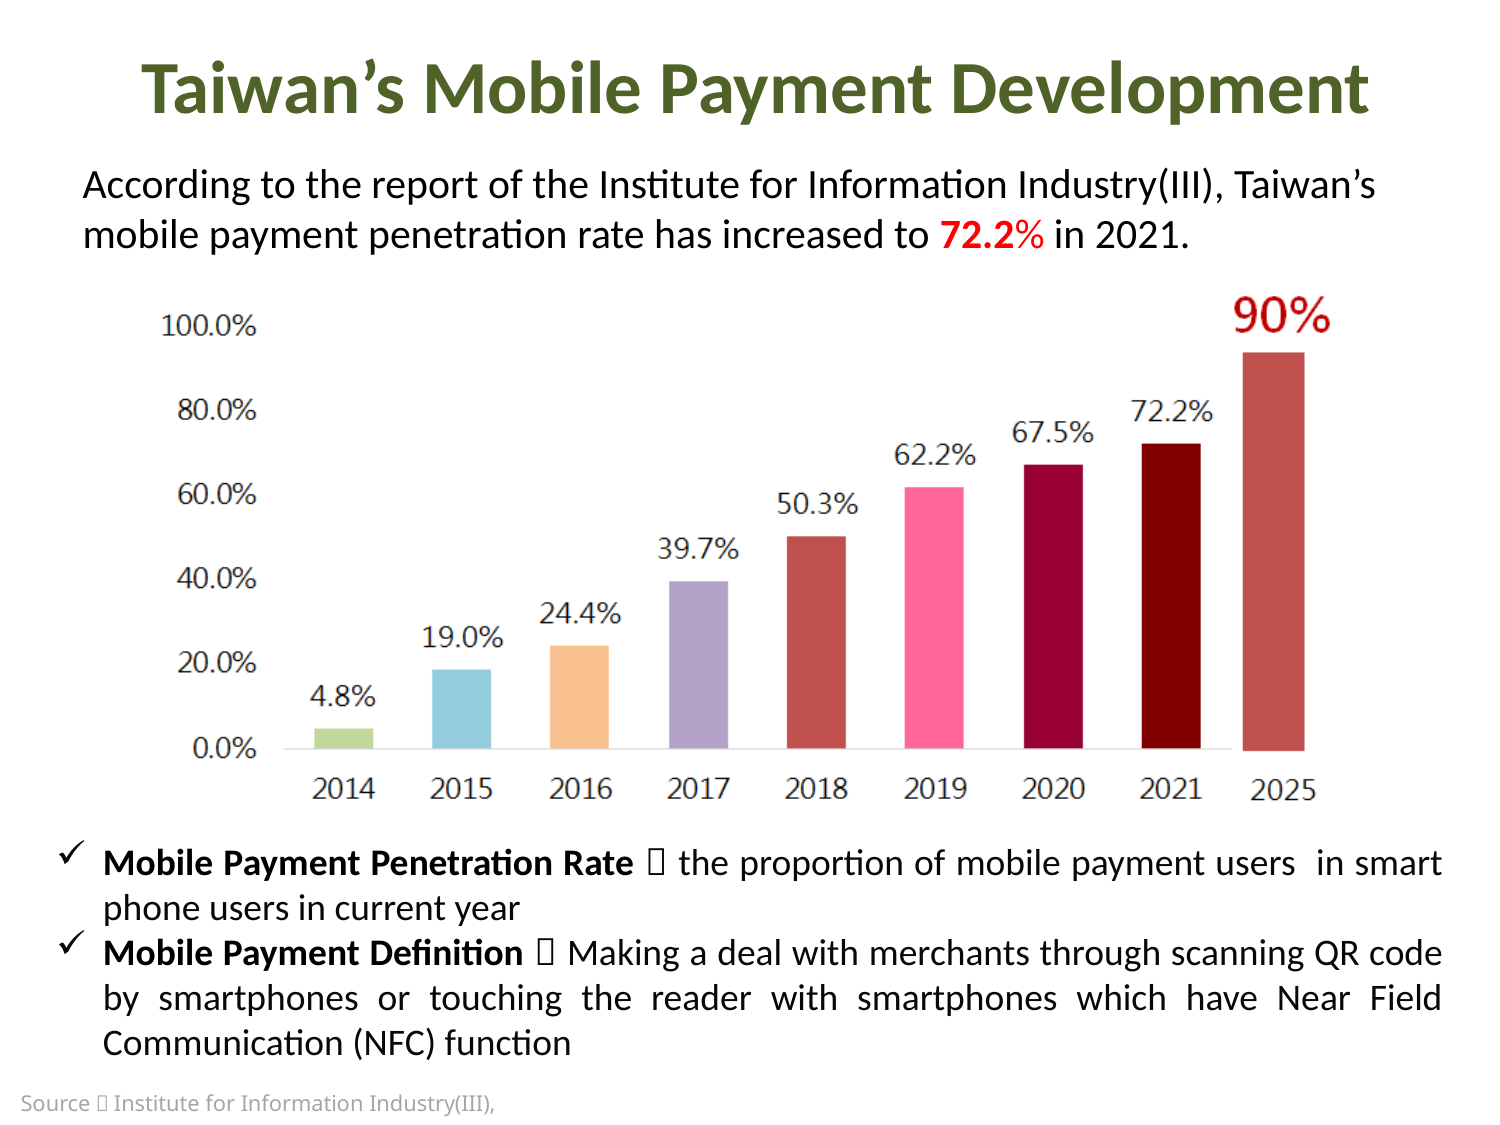

Taiwan’s Mobile Payment Development
According to the report of the Institute for Information Industry(III), Taiwan’s mobile payment penetration rate has increased to 72.2% in 2021.
Mobile Payment Penetration Rate：the proportion of mobile payment users in smart phone users in current year
Mobile Payment Definition：Making a deal with merchants through scanning QR code by smartphones or touching the reader with smartphones which have Near Field Communication (NFC) function
Source：Institute for Information Industry(III),